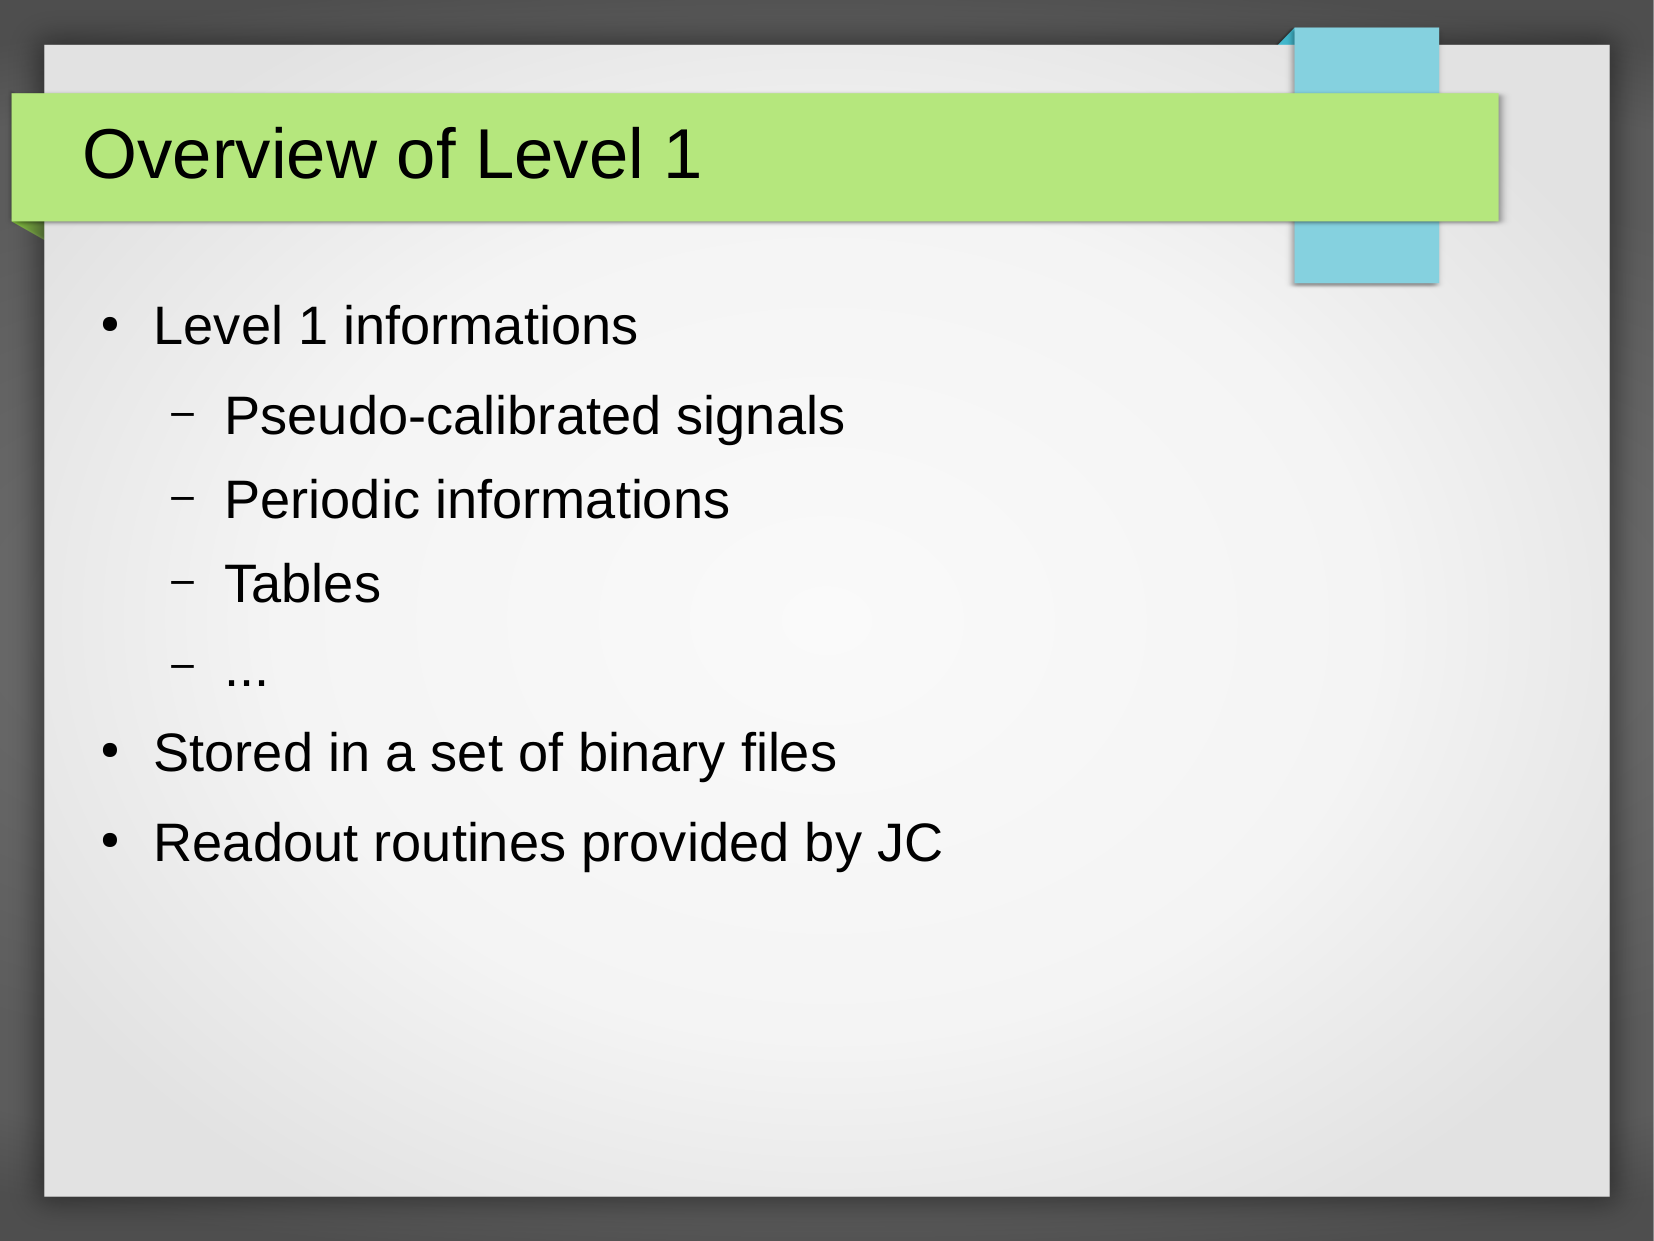

# Overview of Level 1
Level 1 informations
Pseudo-calibrated signals
Periodic informations
Tables
...
Stored in a set of binary files
Readout routines provided by JC